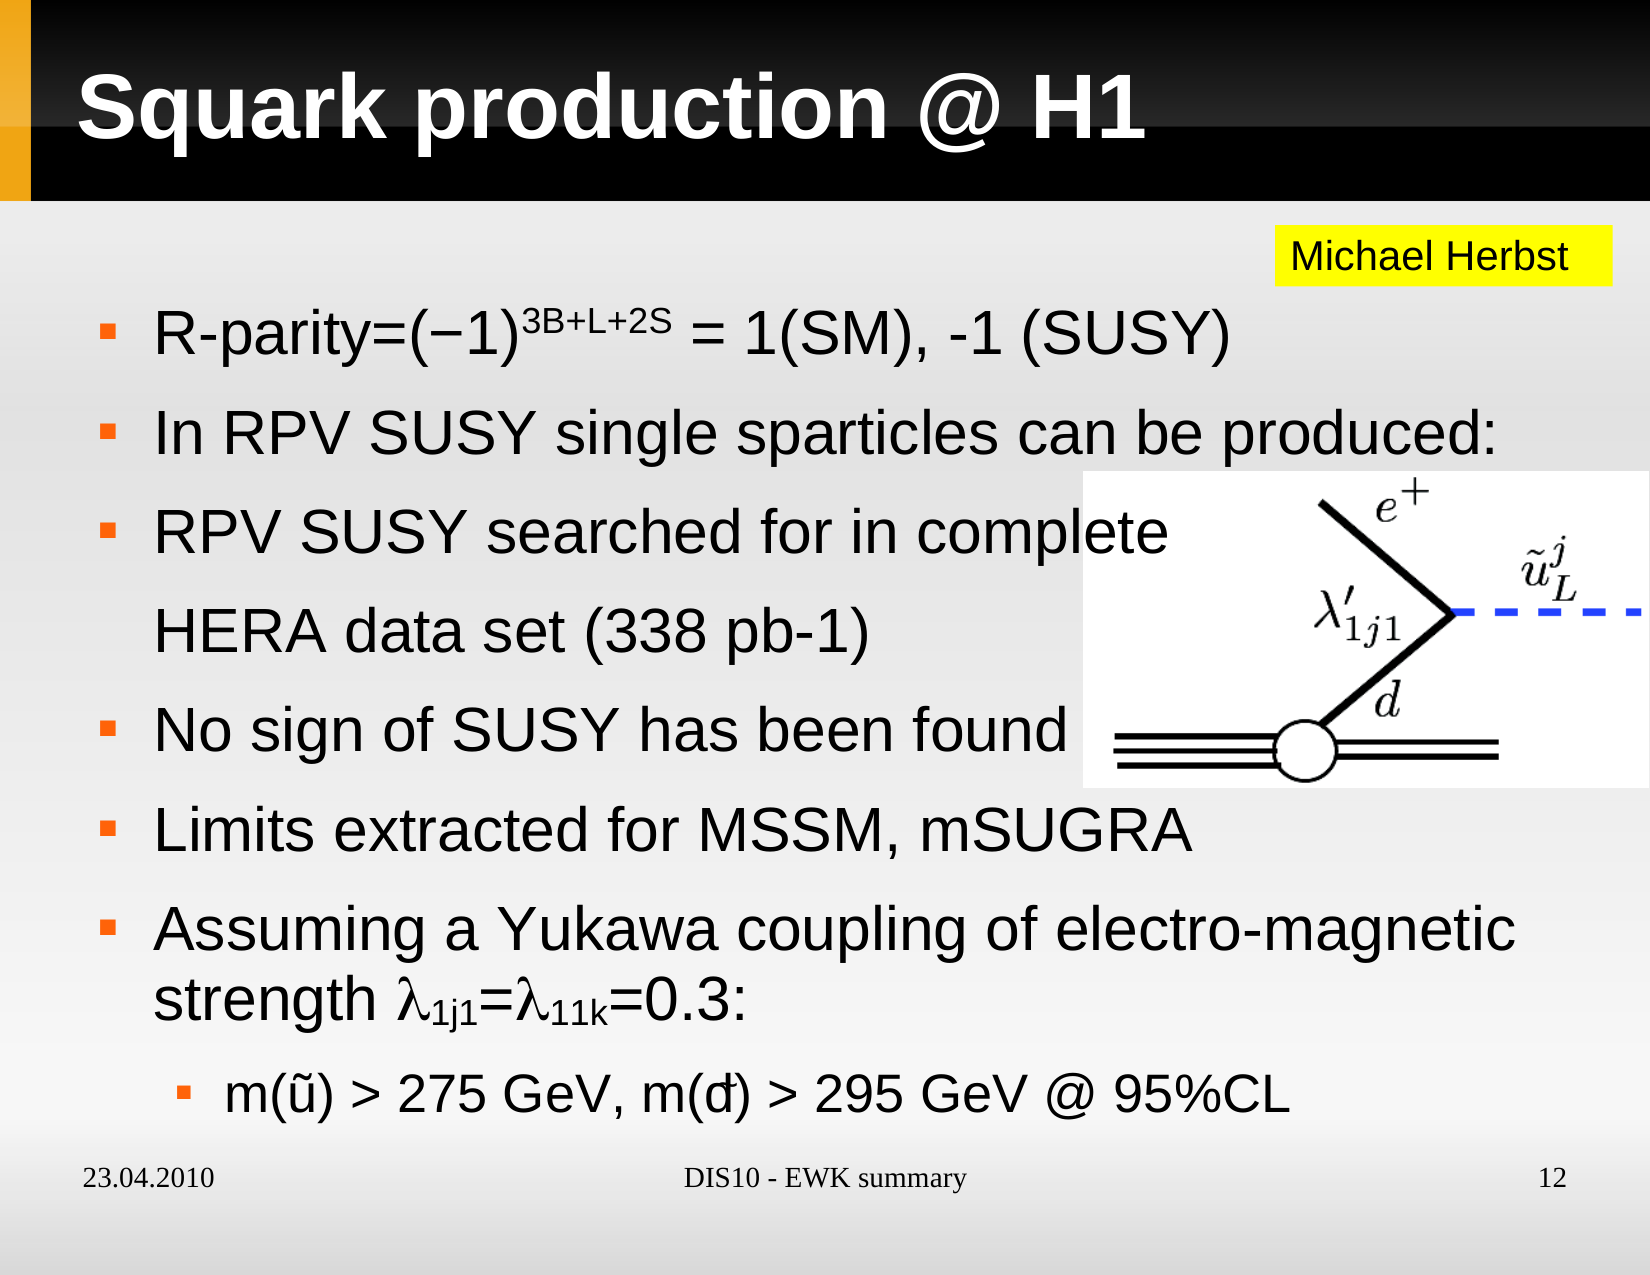

# Squark production @ H1
Michael Herbst
R-parity=(−1)3B+L+2S = 1(SM), -1 (SUSY)
In RPV SUSY single sparticles can be produced:
RPV SUSY searched for in complete
HERA data set (338 pb-1)
No sign of SUSY has been found
Limits extracted for MSSM, mSUGRA
Assuming a Yukawa coupling of electro-magnetic strength l1j1=l11k=0.3:
m(ũ) > 275 GeV, m(d) > 295 GeV @ 95%CL
~
23.04.2010
12